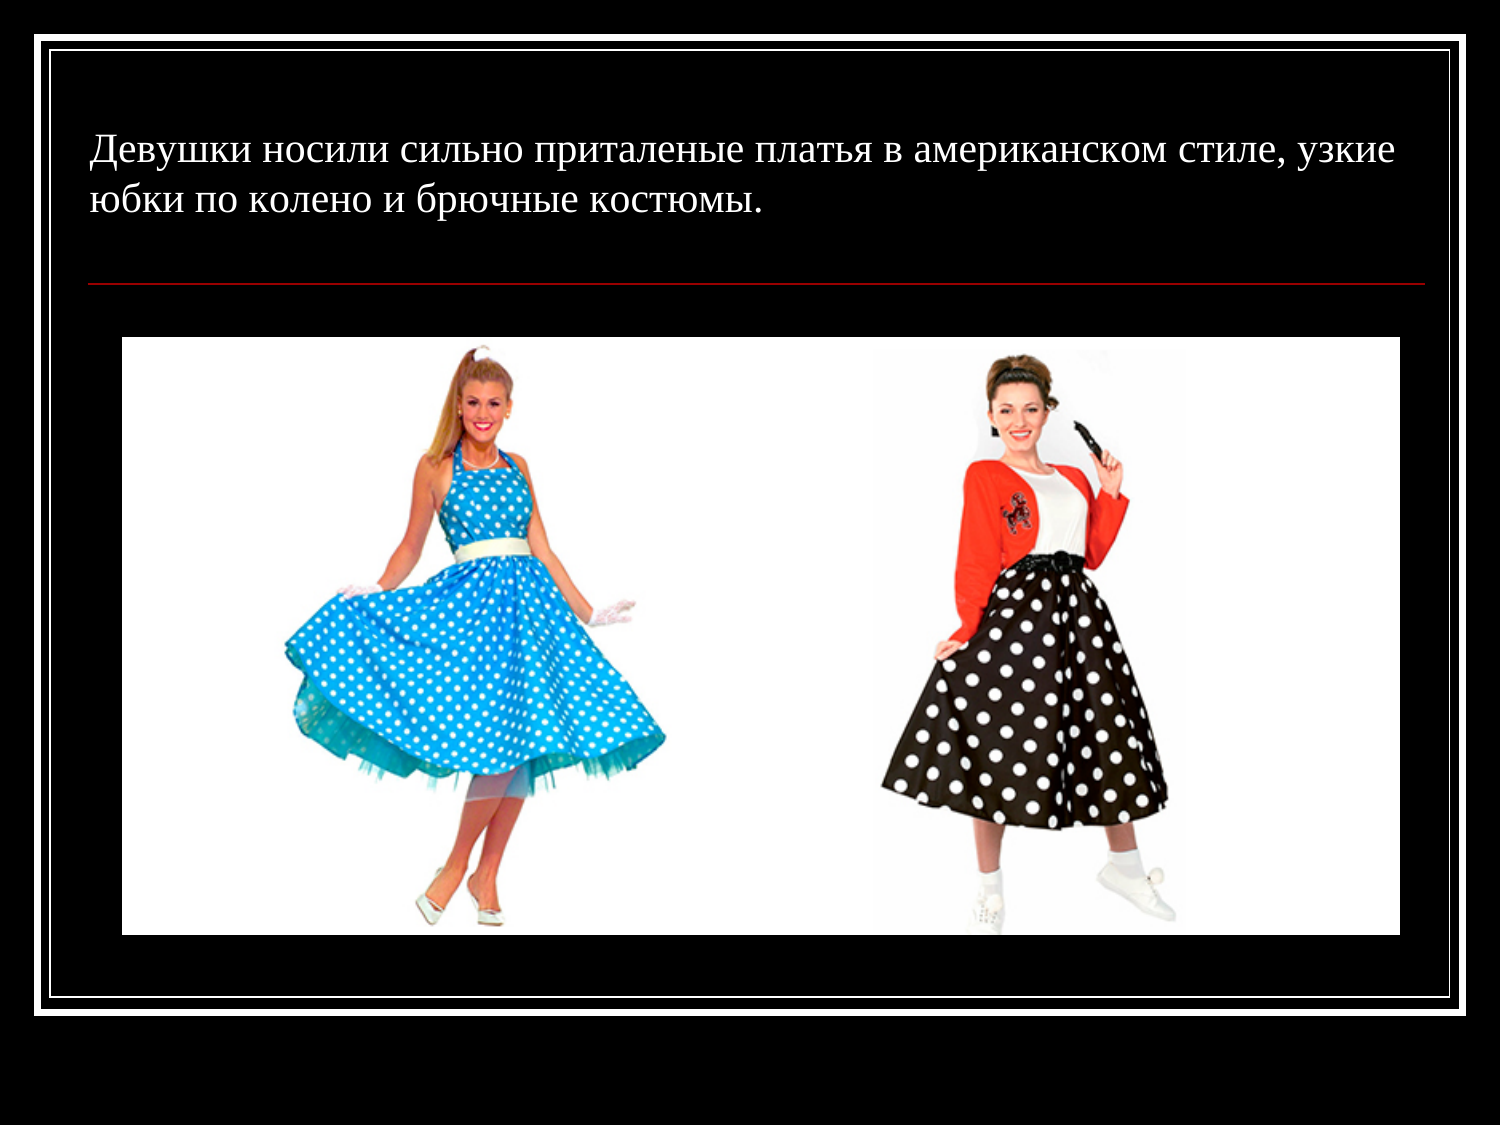

Девушки носили сильно приталеные платья в американском стиле, узкие юбки по колено и брючные костюмы.